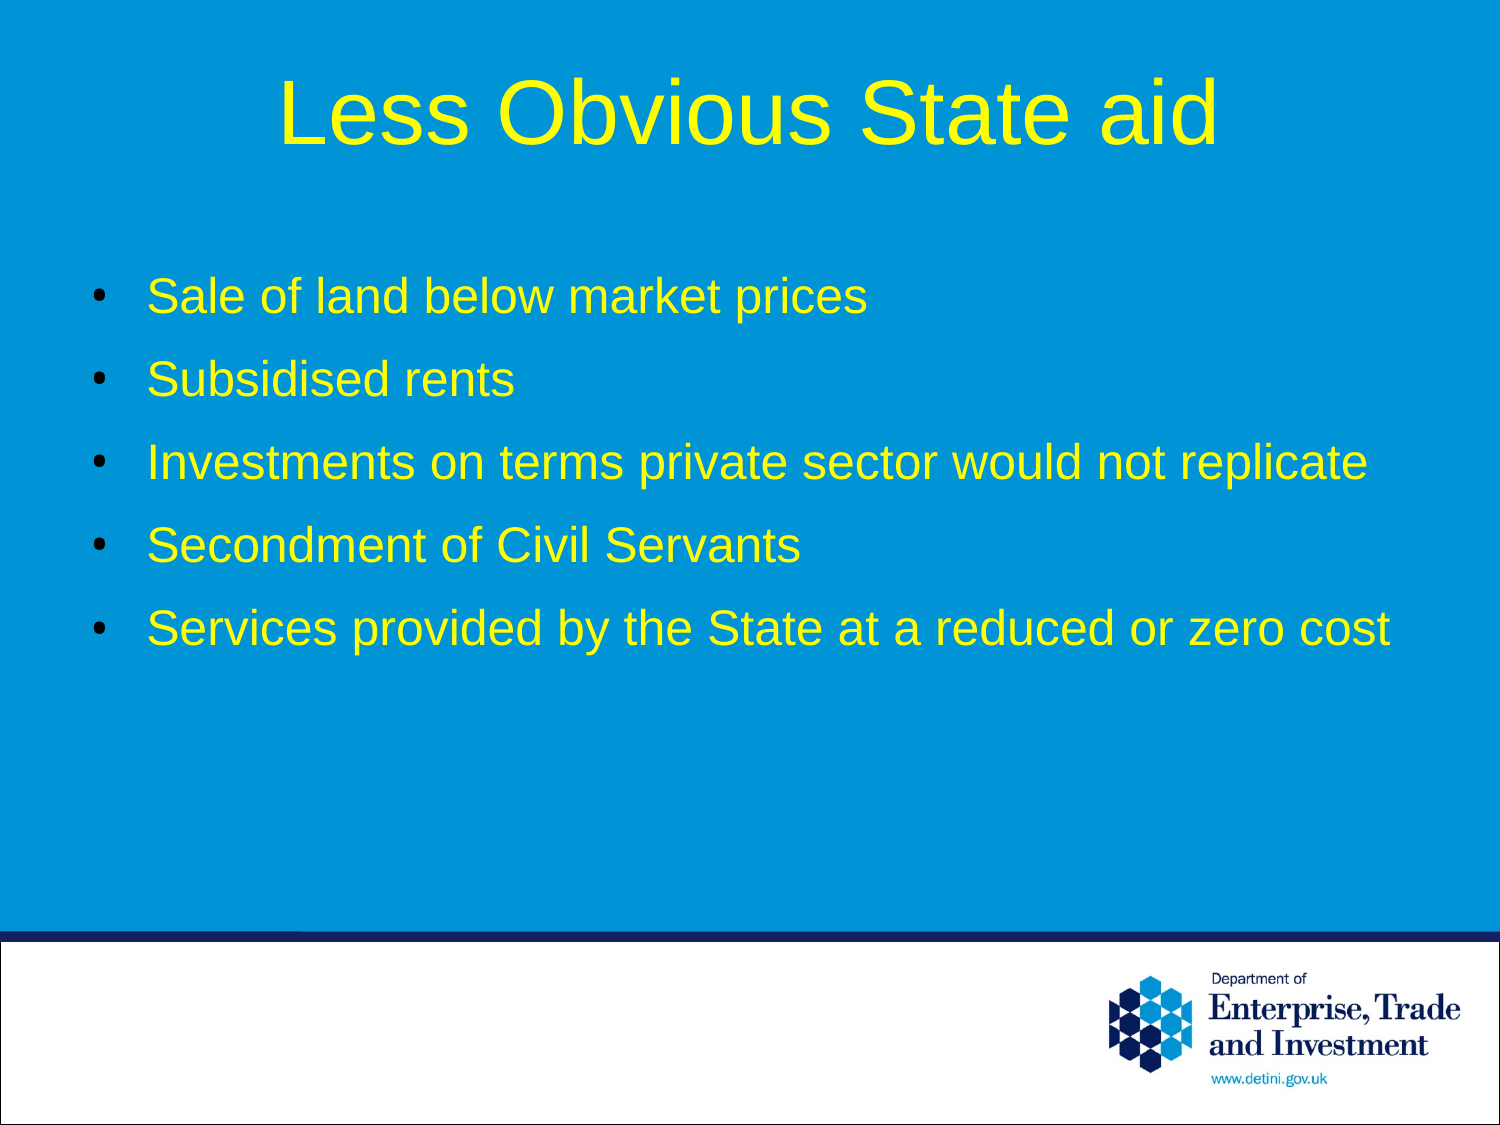

# Less Obvious State aid
Sale of land below market prices
Subsidised rents
Investments on terms private sector would not replicate
Secondment of Civil Servants
Services provided by the State at a reduced or zero cost